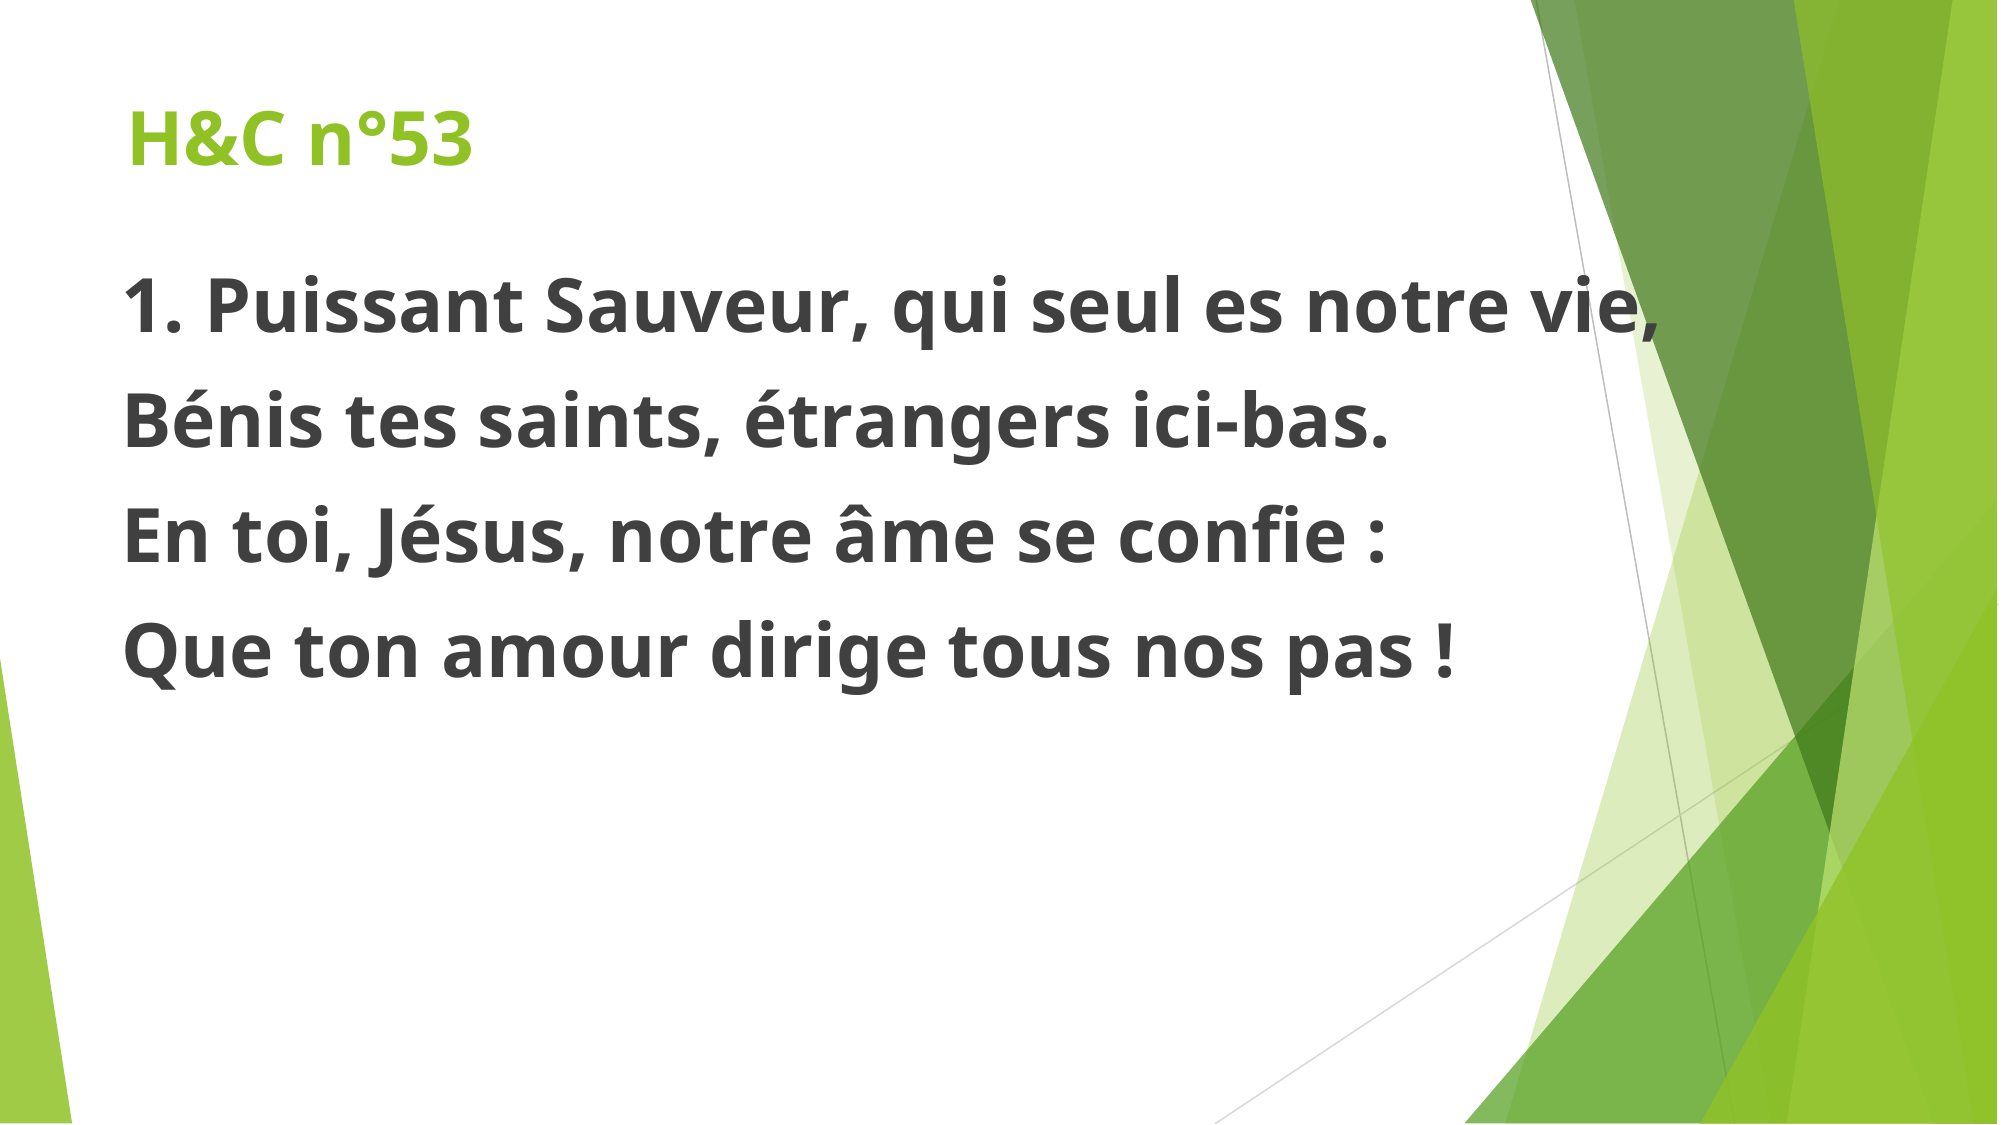

H&C n°53
1. Puissant Sauveur, qui seul es notre vie,
Bénis tes saints, étrangers ici-bas.
En toi, Jésus, notre âme se confie :
Que ton amour dirige tous nos pas !